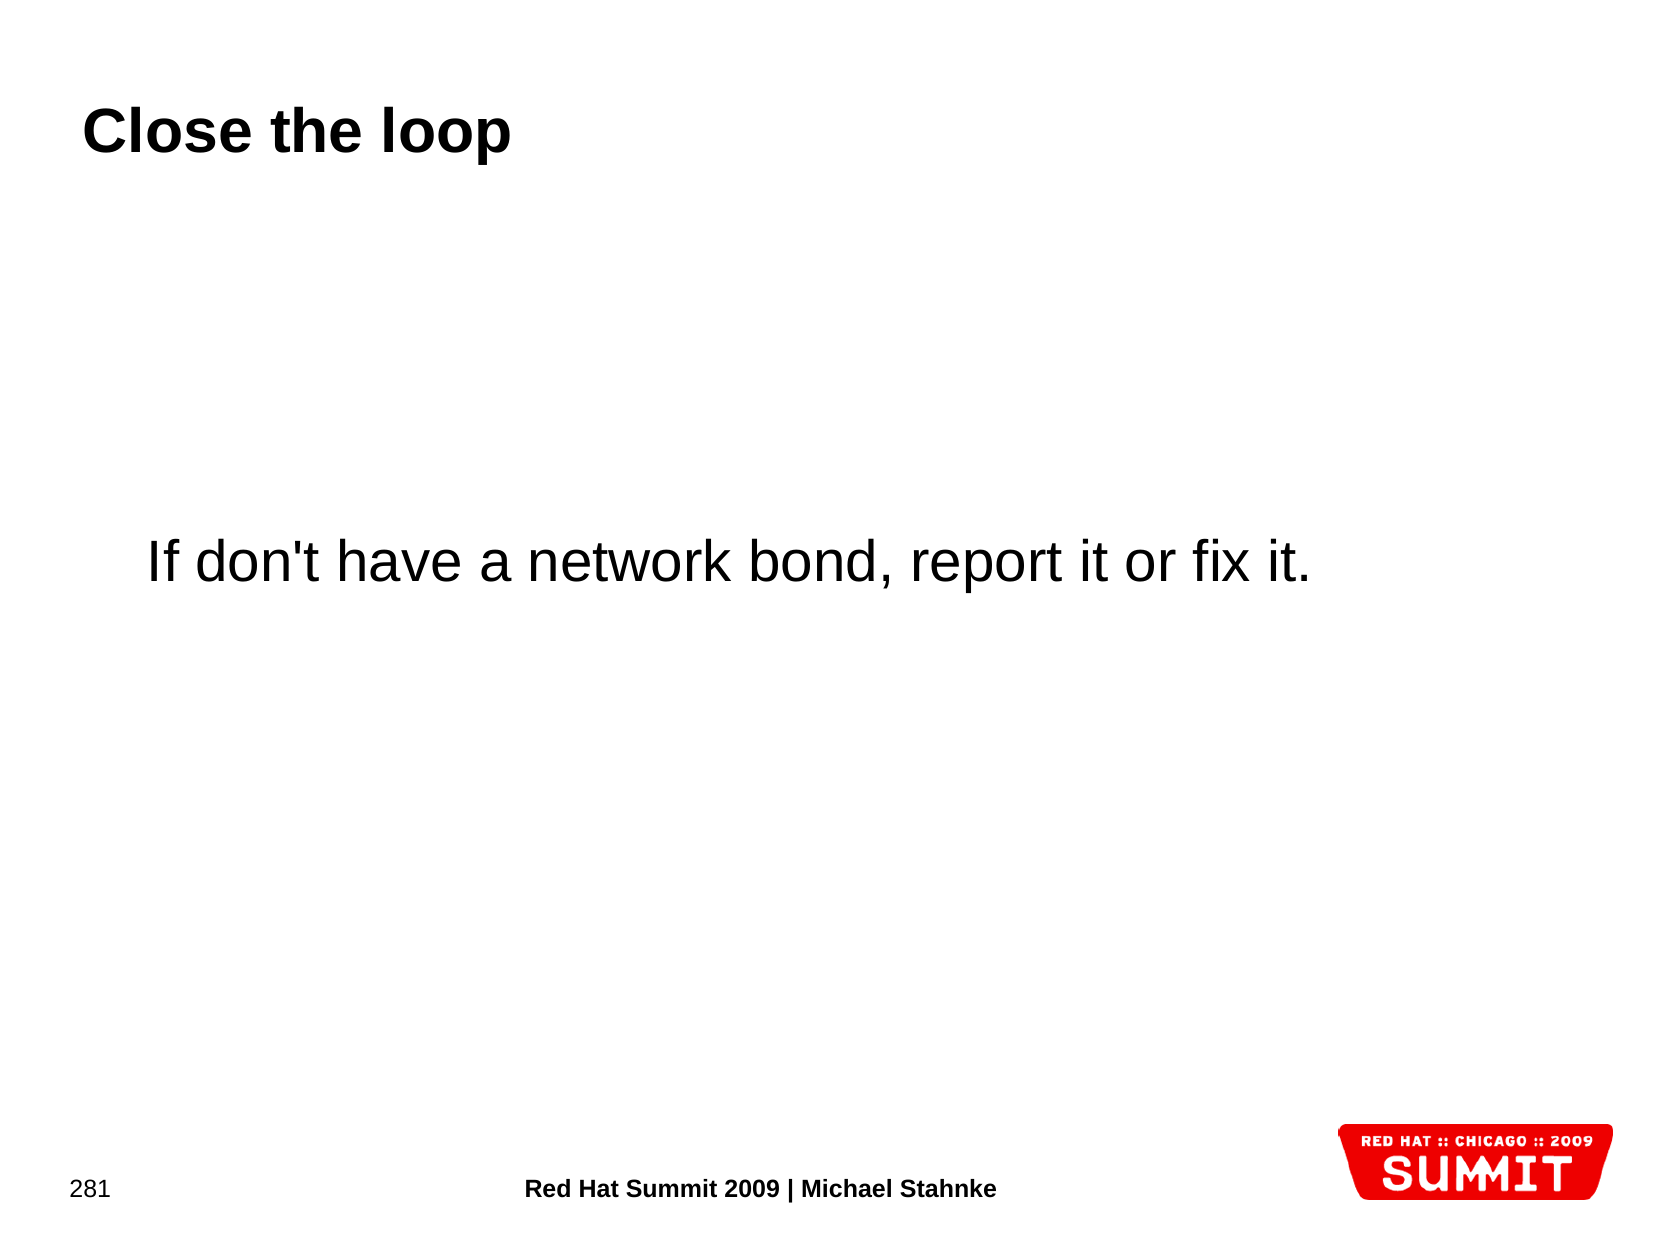

# Close the loop
If don't have a network bond, report it or fix it.